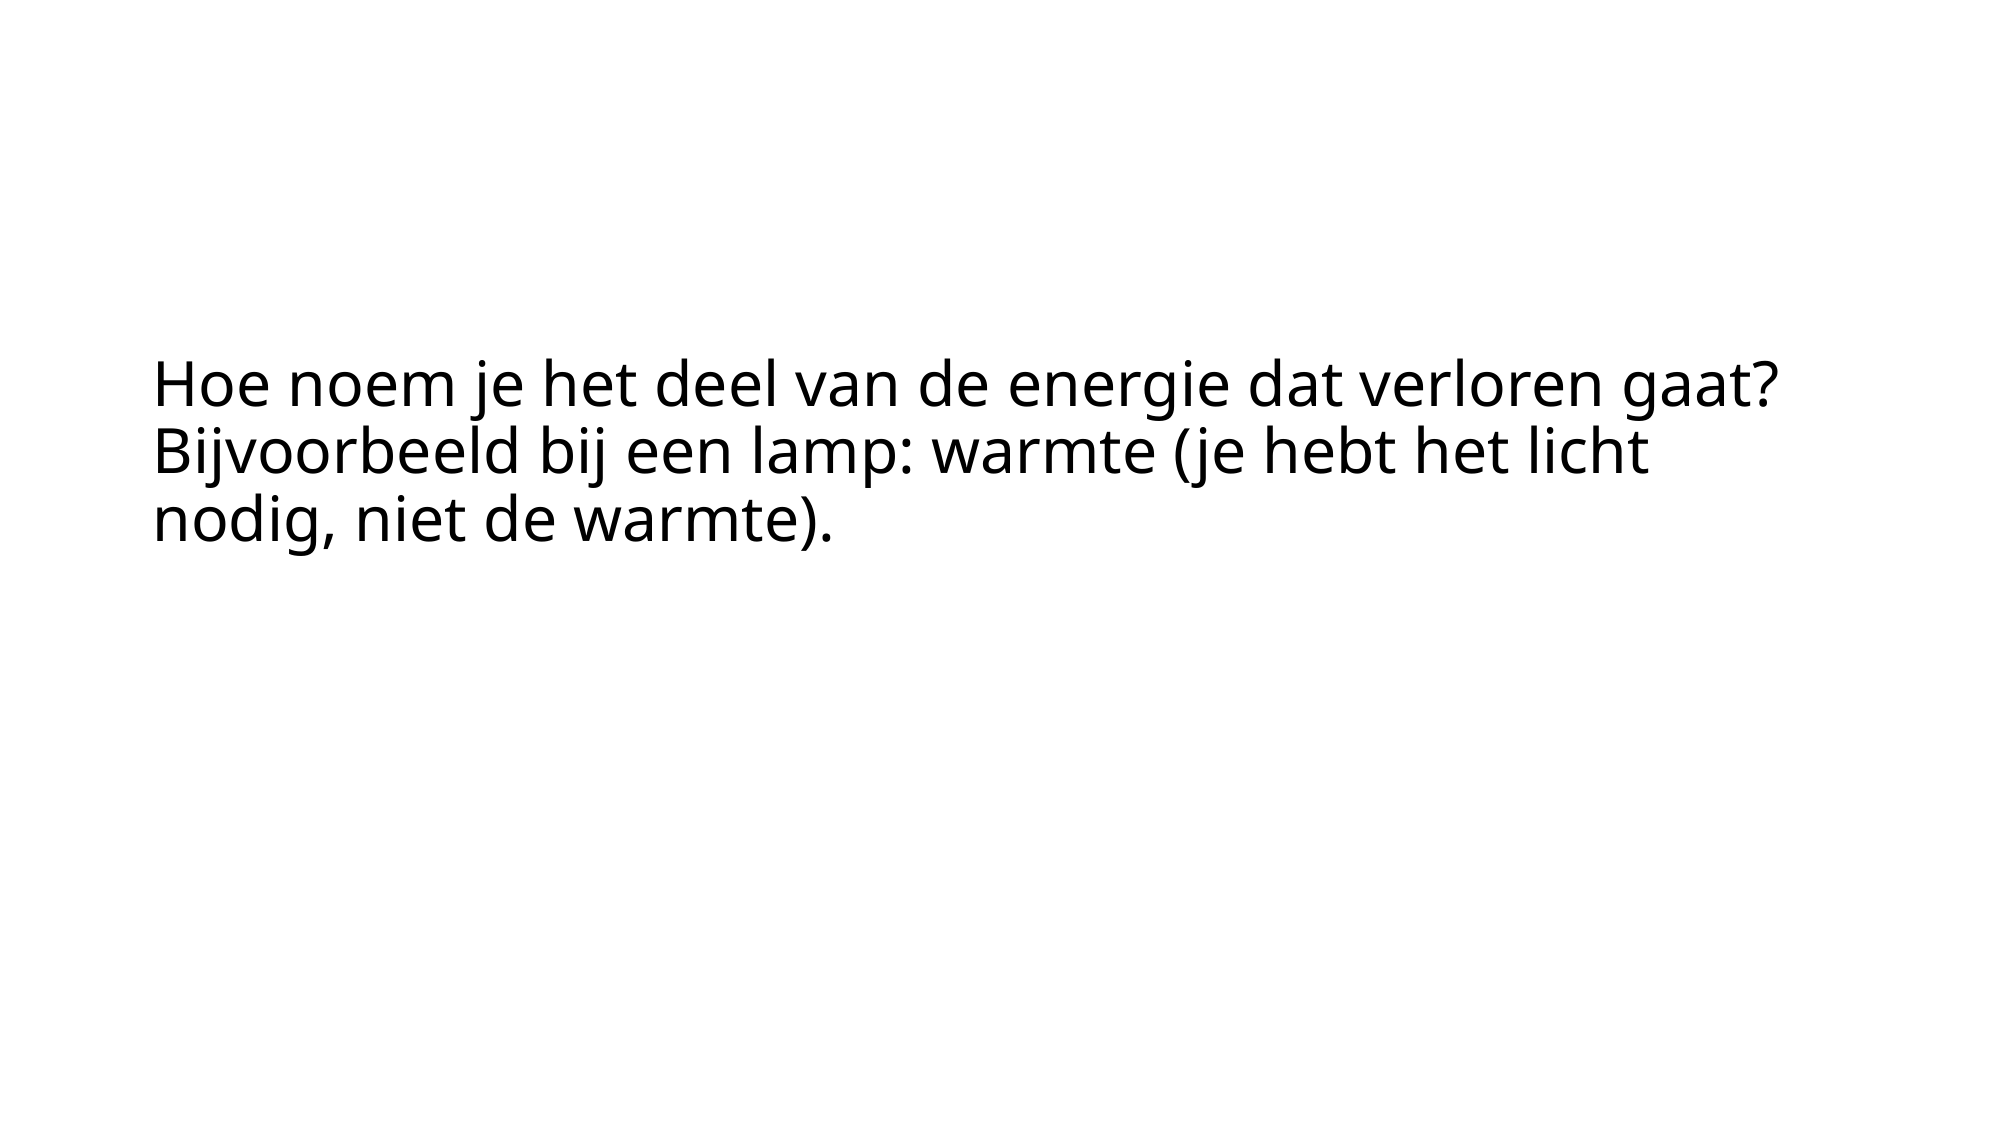

# Hoe noem je het deel van de energie dat verloren gaat? Bijvoorbeeld bij een lamp: warmte (je hebt het licht nodig, niet de warmte).